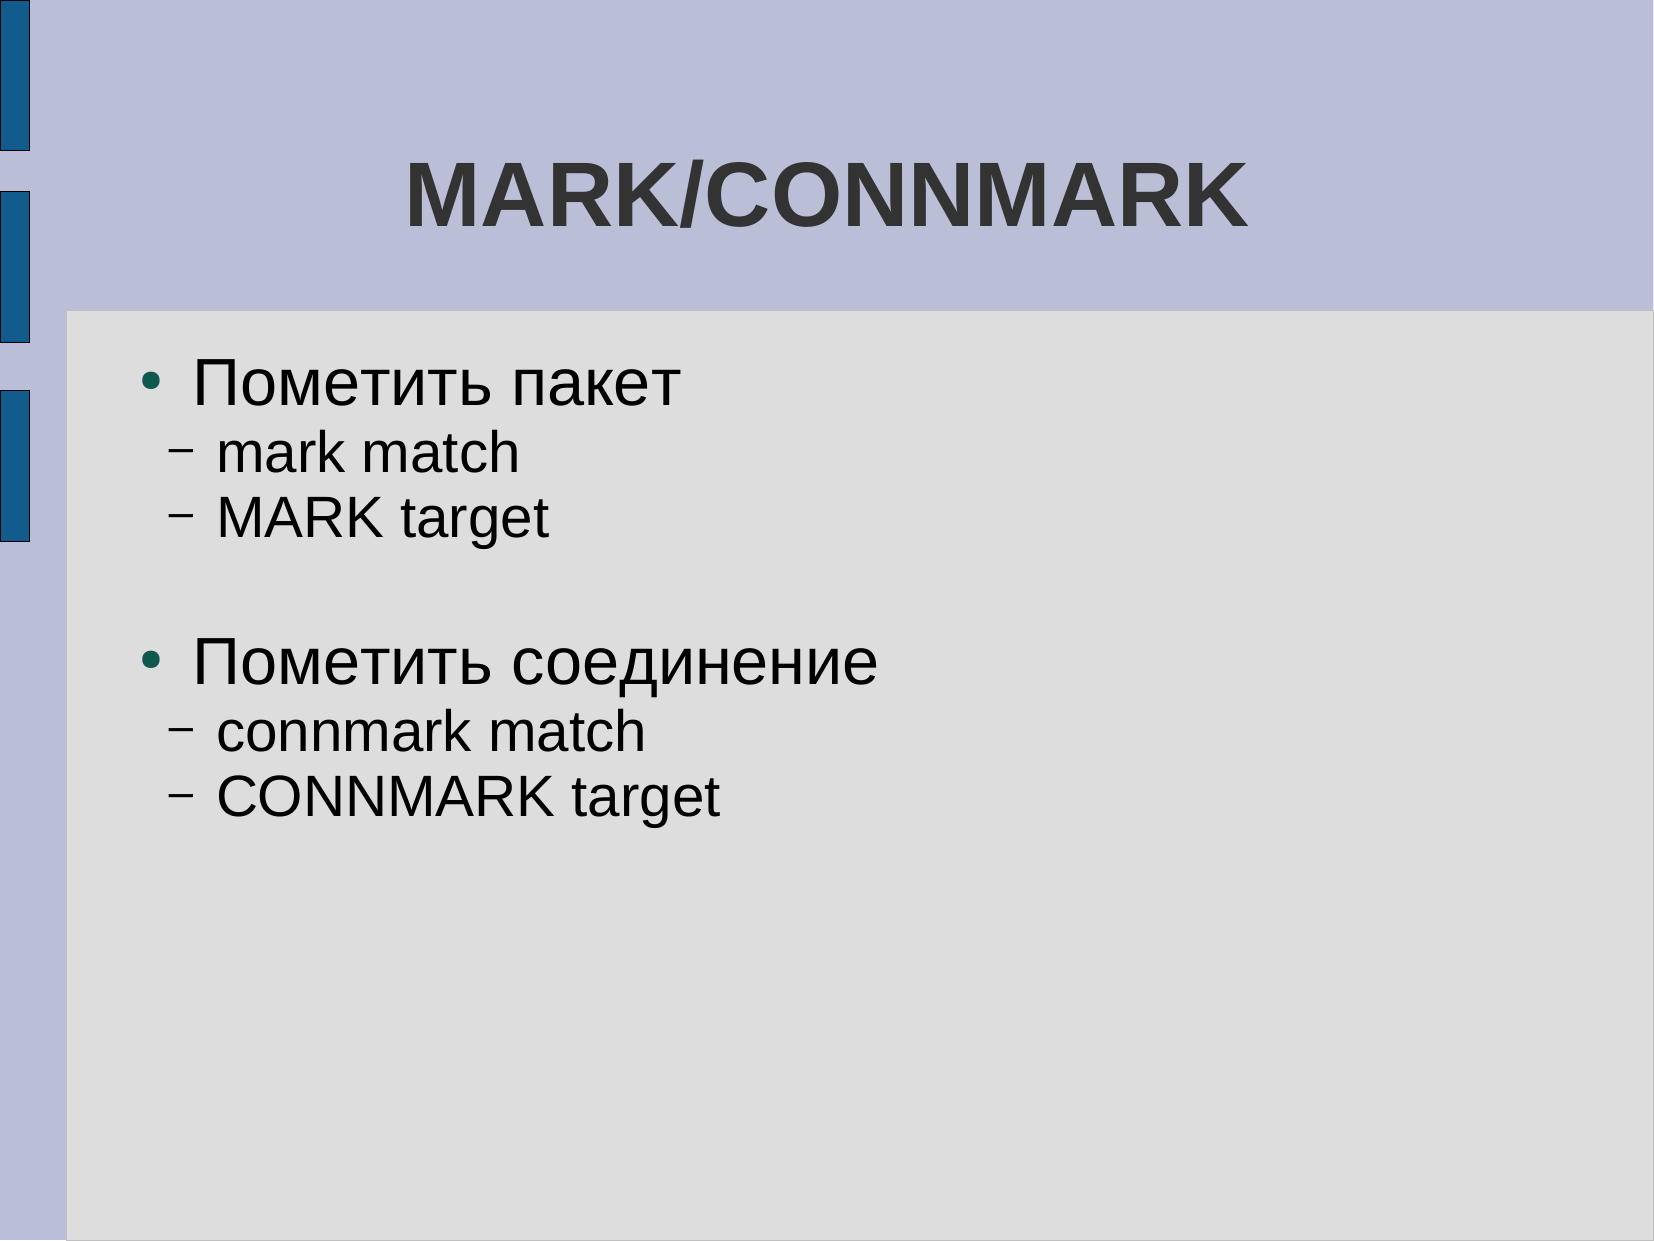

# MARK/CONNMARK
Пометить пакет
mark match
MARK target
Пометить соединение
connmark match
CONNMARK target